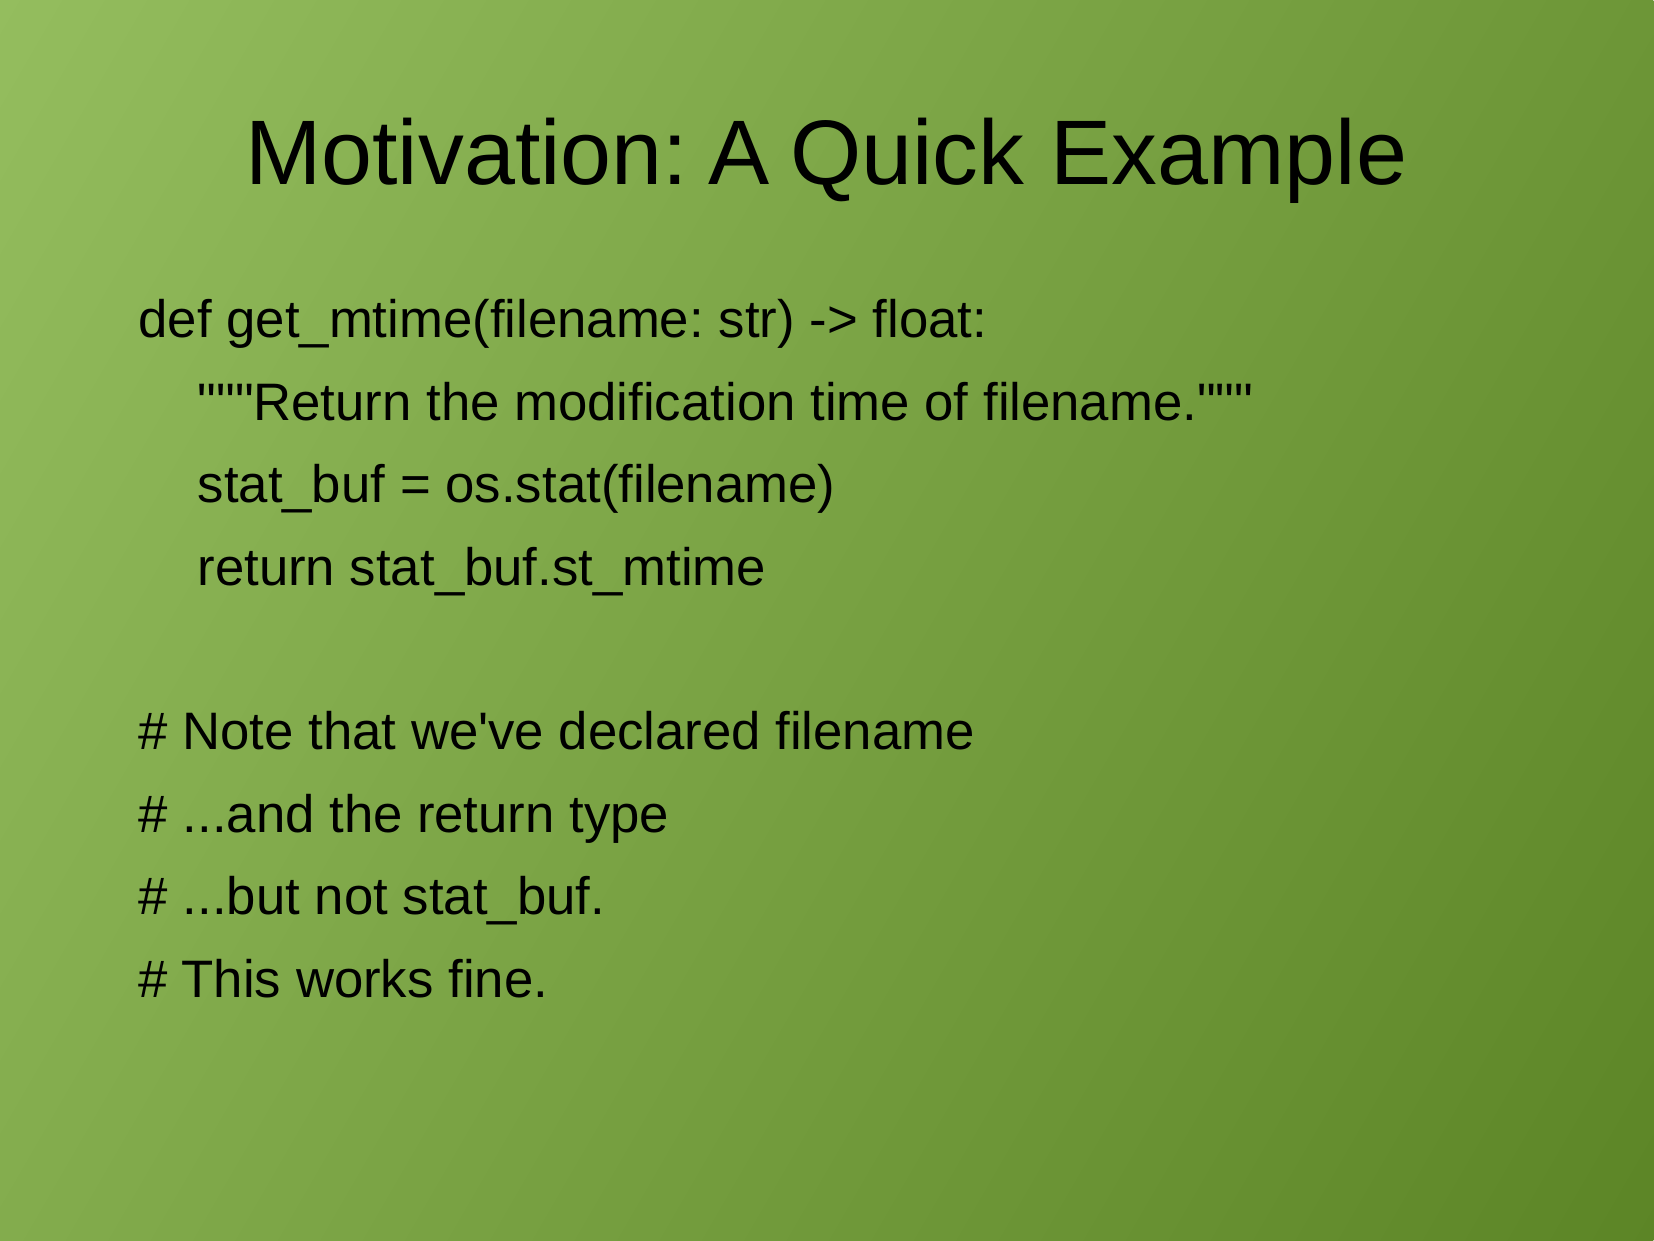

# Motivation: A Quick Example
def get_mtime(filename: str) -> float:
 """Return the modification time of filename."""
 stat_buf = os.stat(filename)
 return stat_buf.st_mtime
# Note that we've declared filename
# ...and the return type
# ...but not stat_buf.
# This works fine.